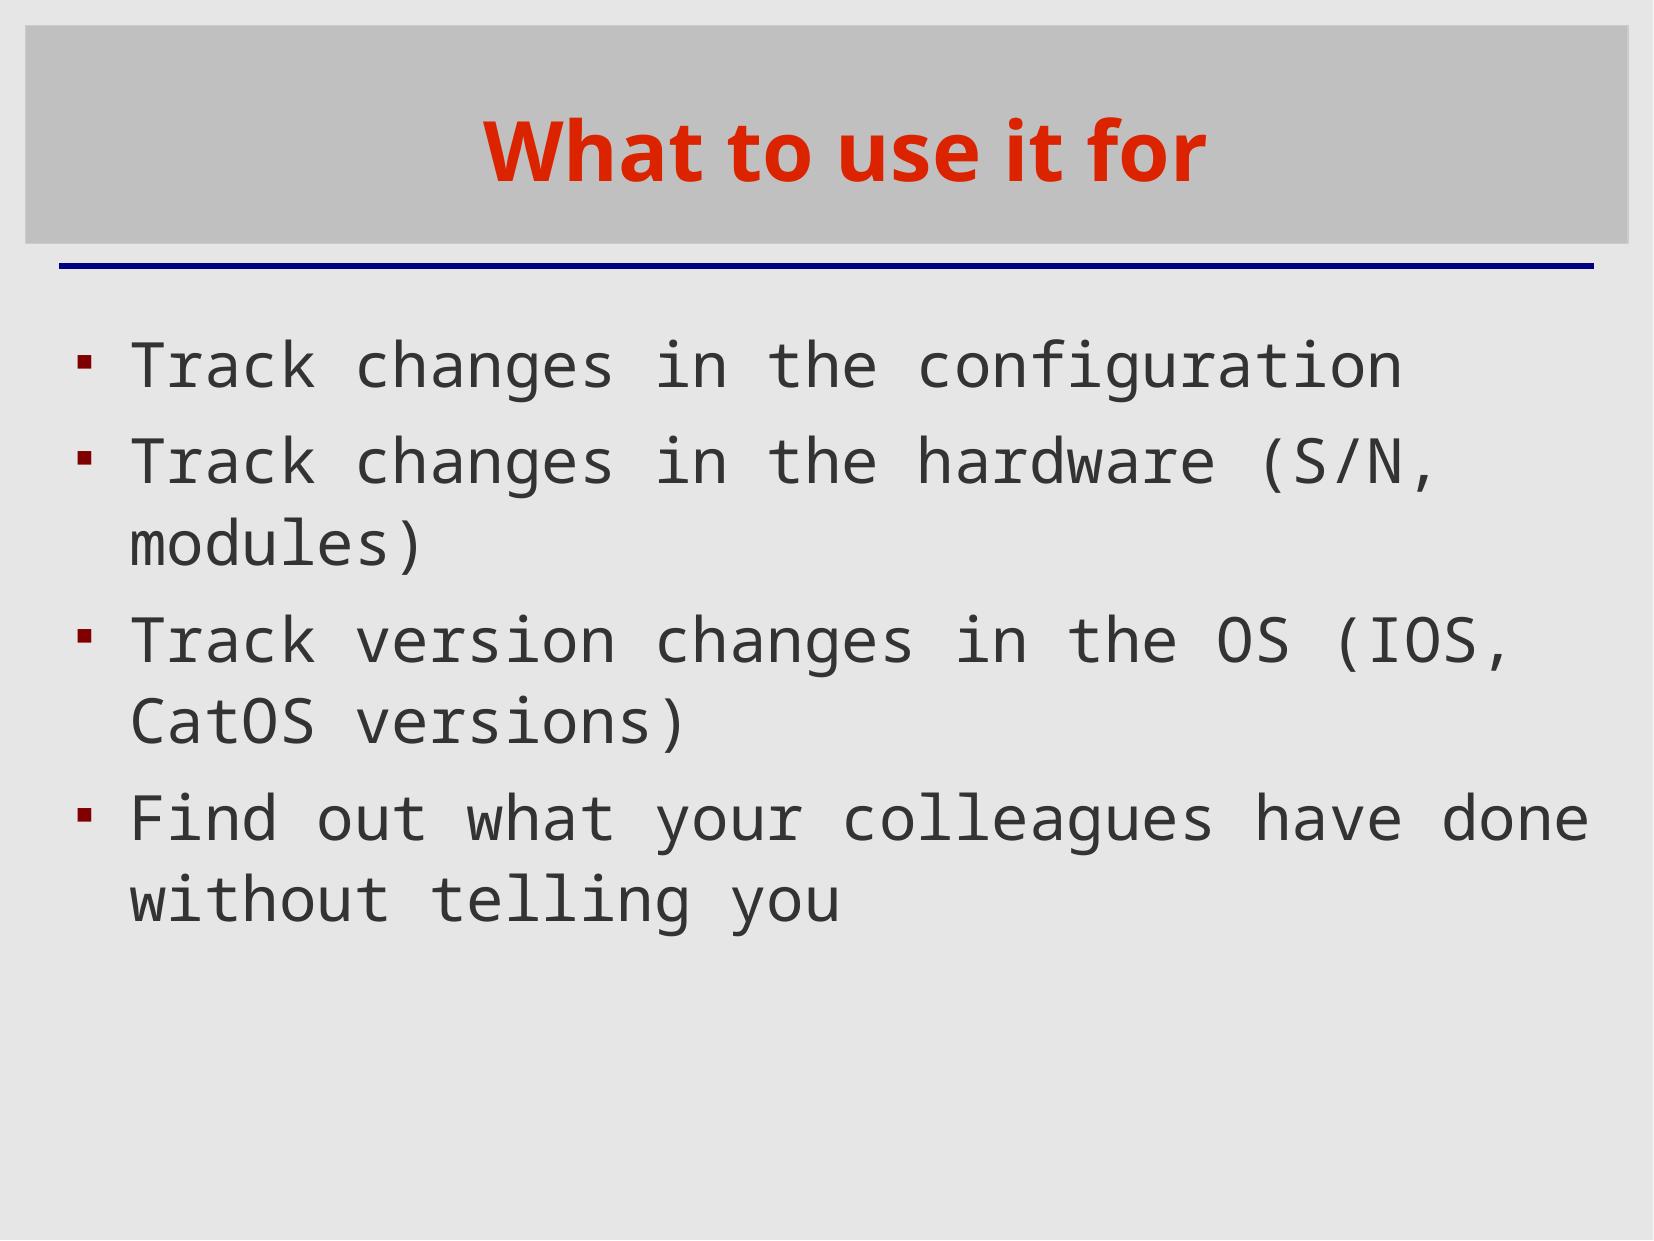

# What to use it for
Track changes in the configuration
Track changes in the hardware (S/N, modules)
Track version changes in the OS (IOS, CatOS versions)
Find out what your colleagues have done without telling you